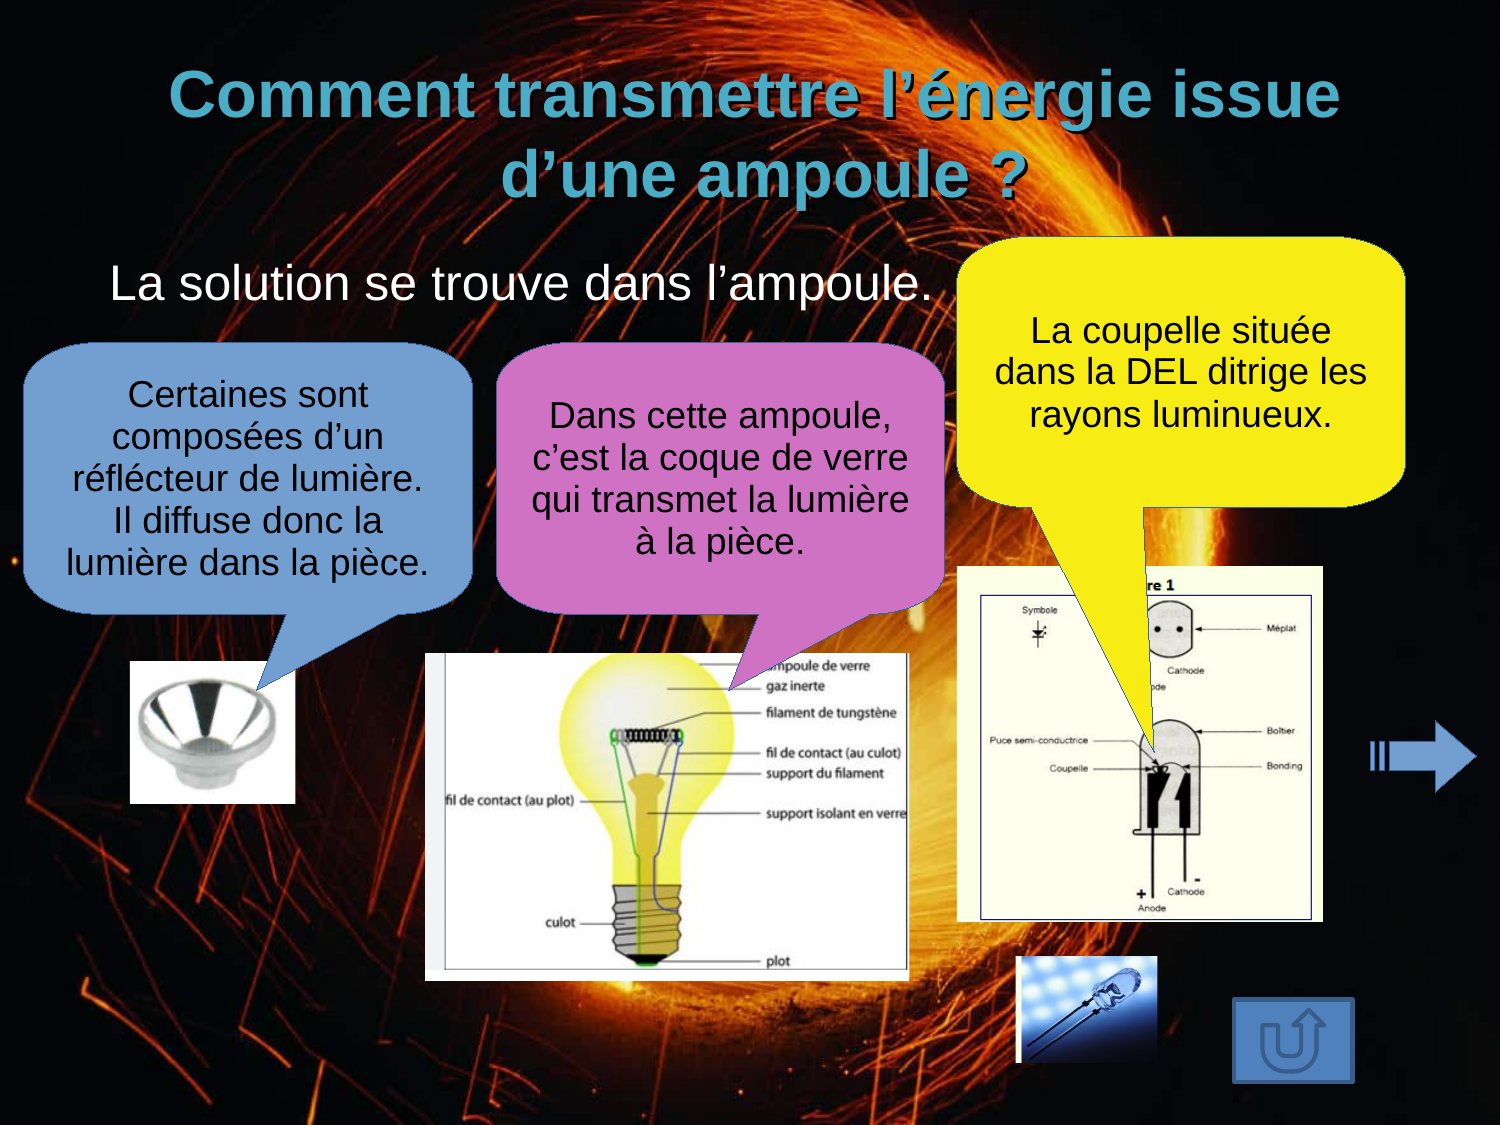

Comment transmettre l’énergie issue
d’une ampoule ?
La coupelle située dans la DEL ditrige les rayons luminueux.
La solution se trouve dans l’ampoule.
Certaines sont composées d’un réflécteur de lumière.
Il diffuse donc la lumière dans la pièce.
Dans cette ampoule, c’est la coque de verre qui transmet la lumière à la pièce.